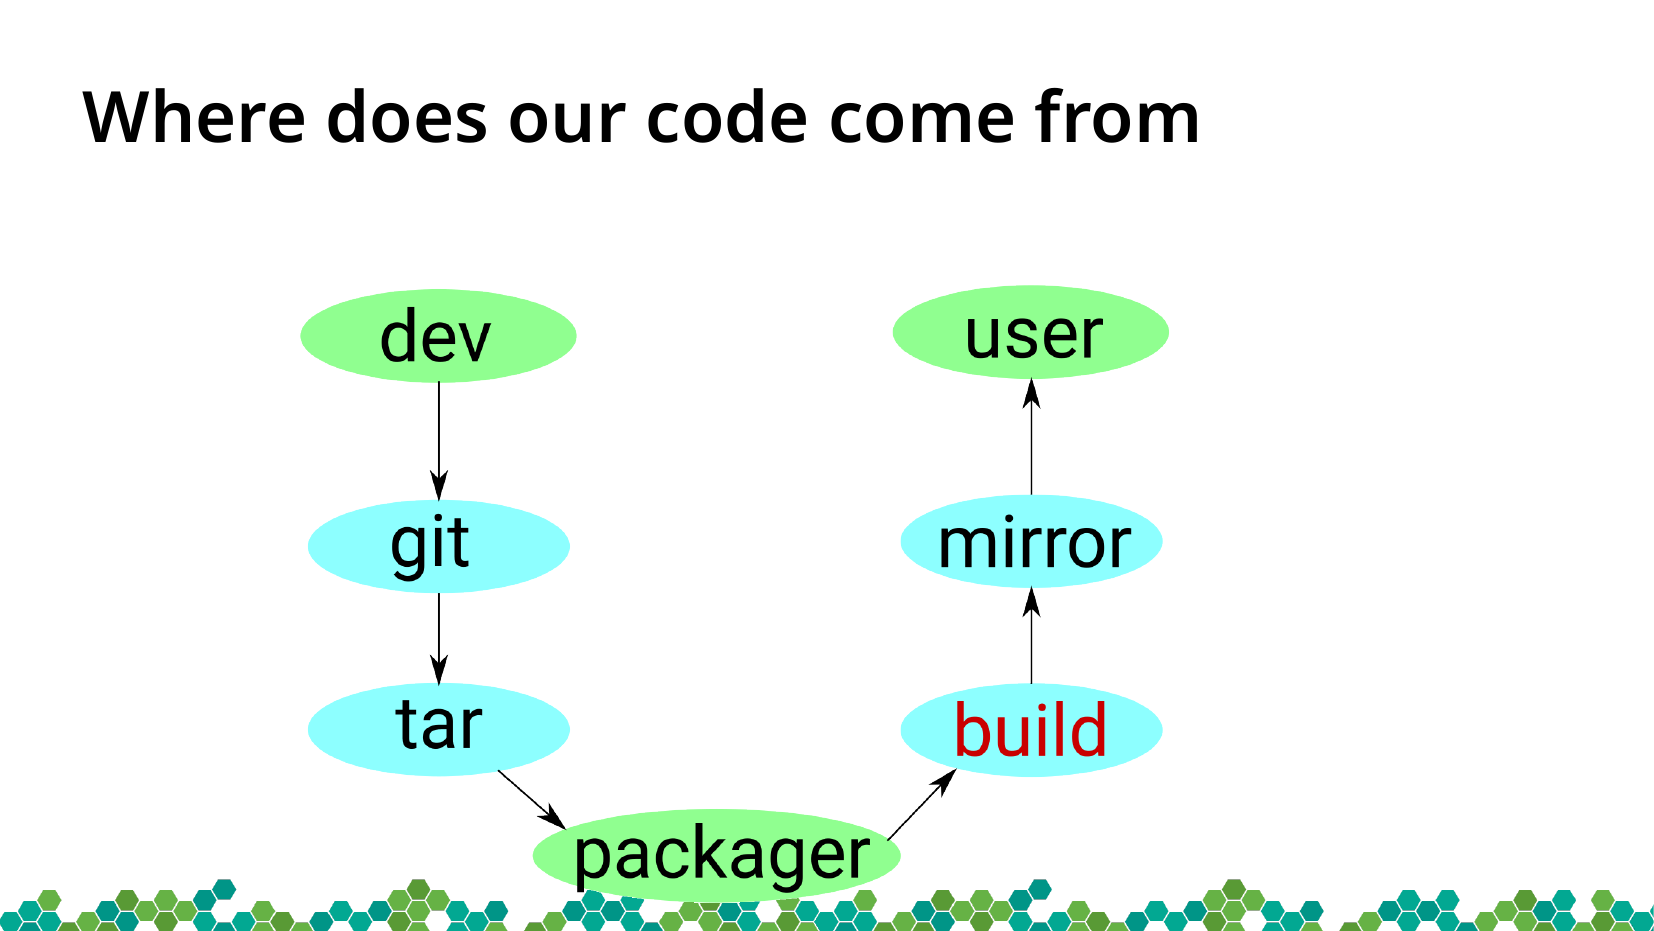

# Where does our code come from